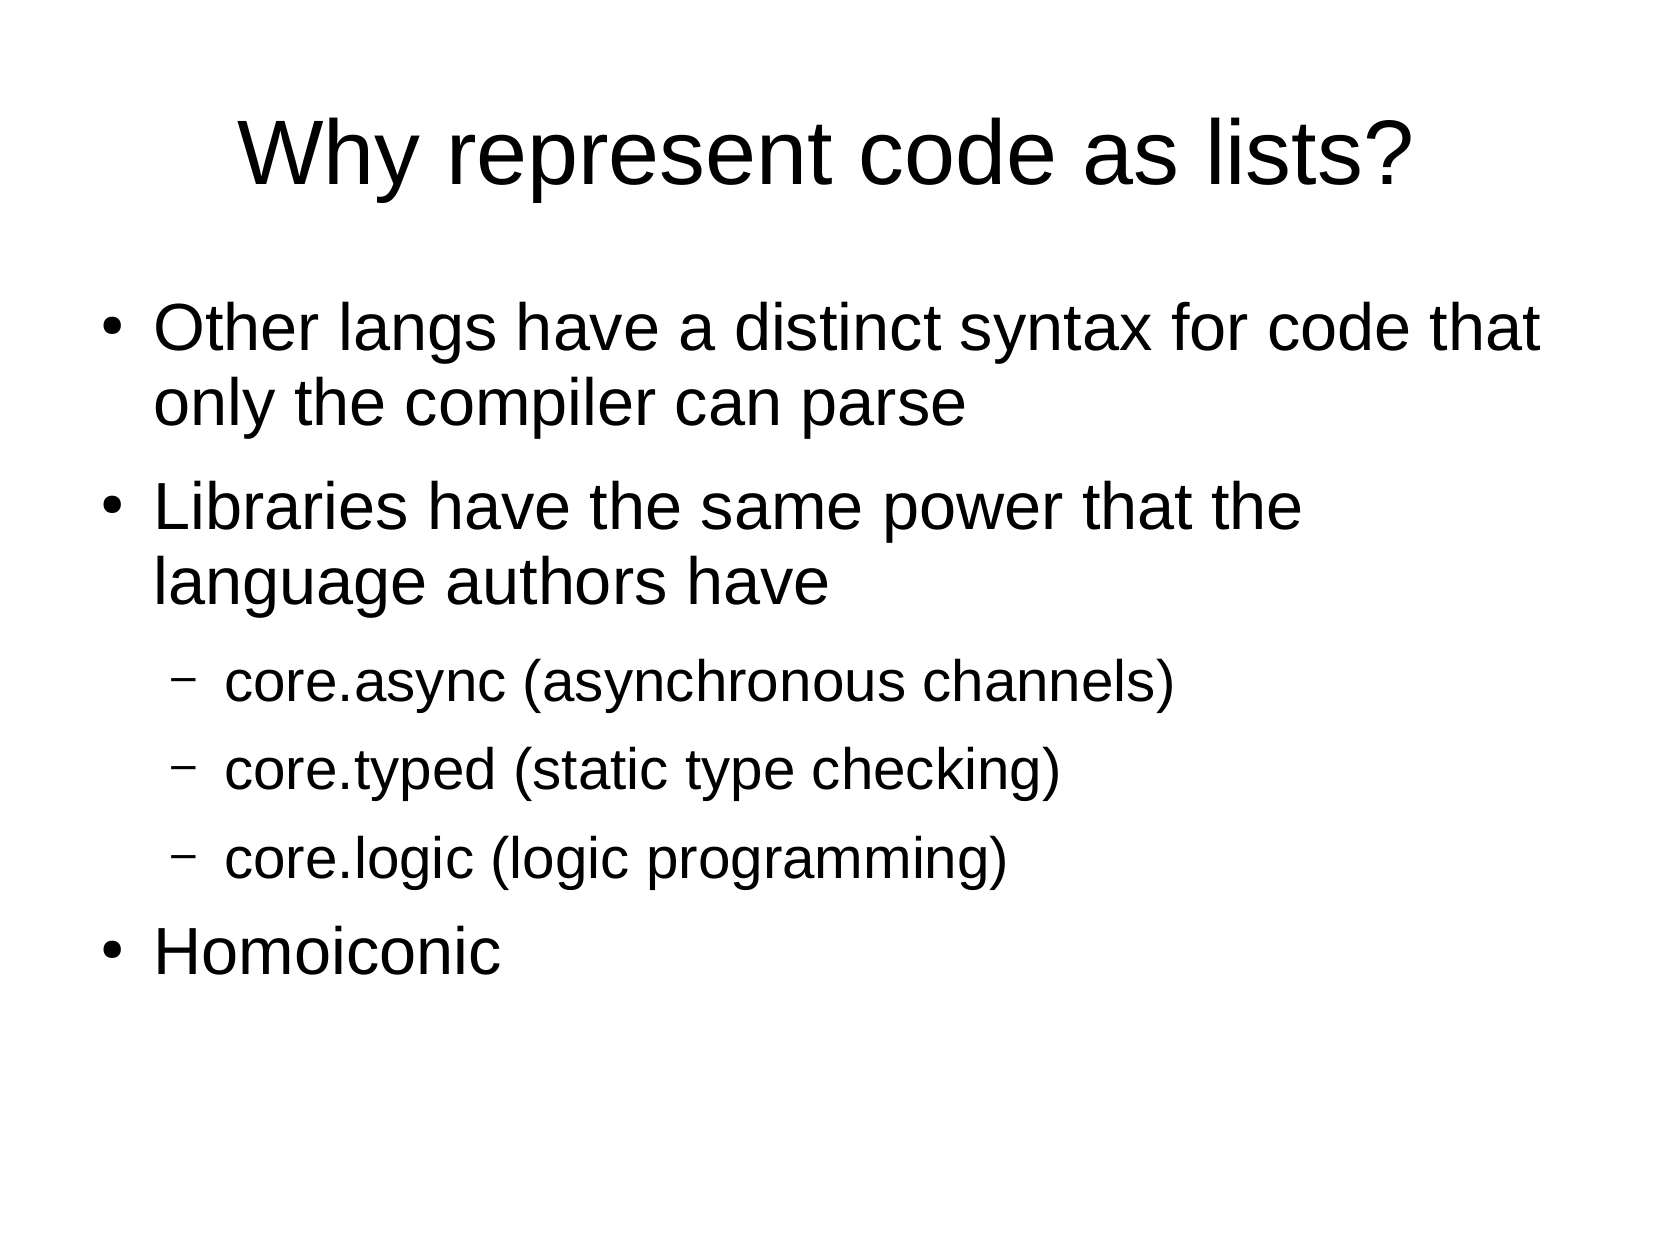

# Why represent code as lists?
Other langs have a distinct syntax for code that only the compiler can parse
Libraries have the same power that the language authors have
core.async (asynchronous channels)
core.typed (static type checking)
core.logic (logic programming)
Homoiconic